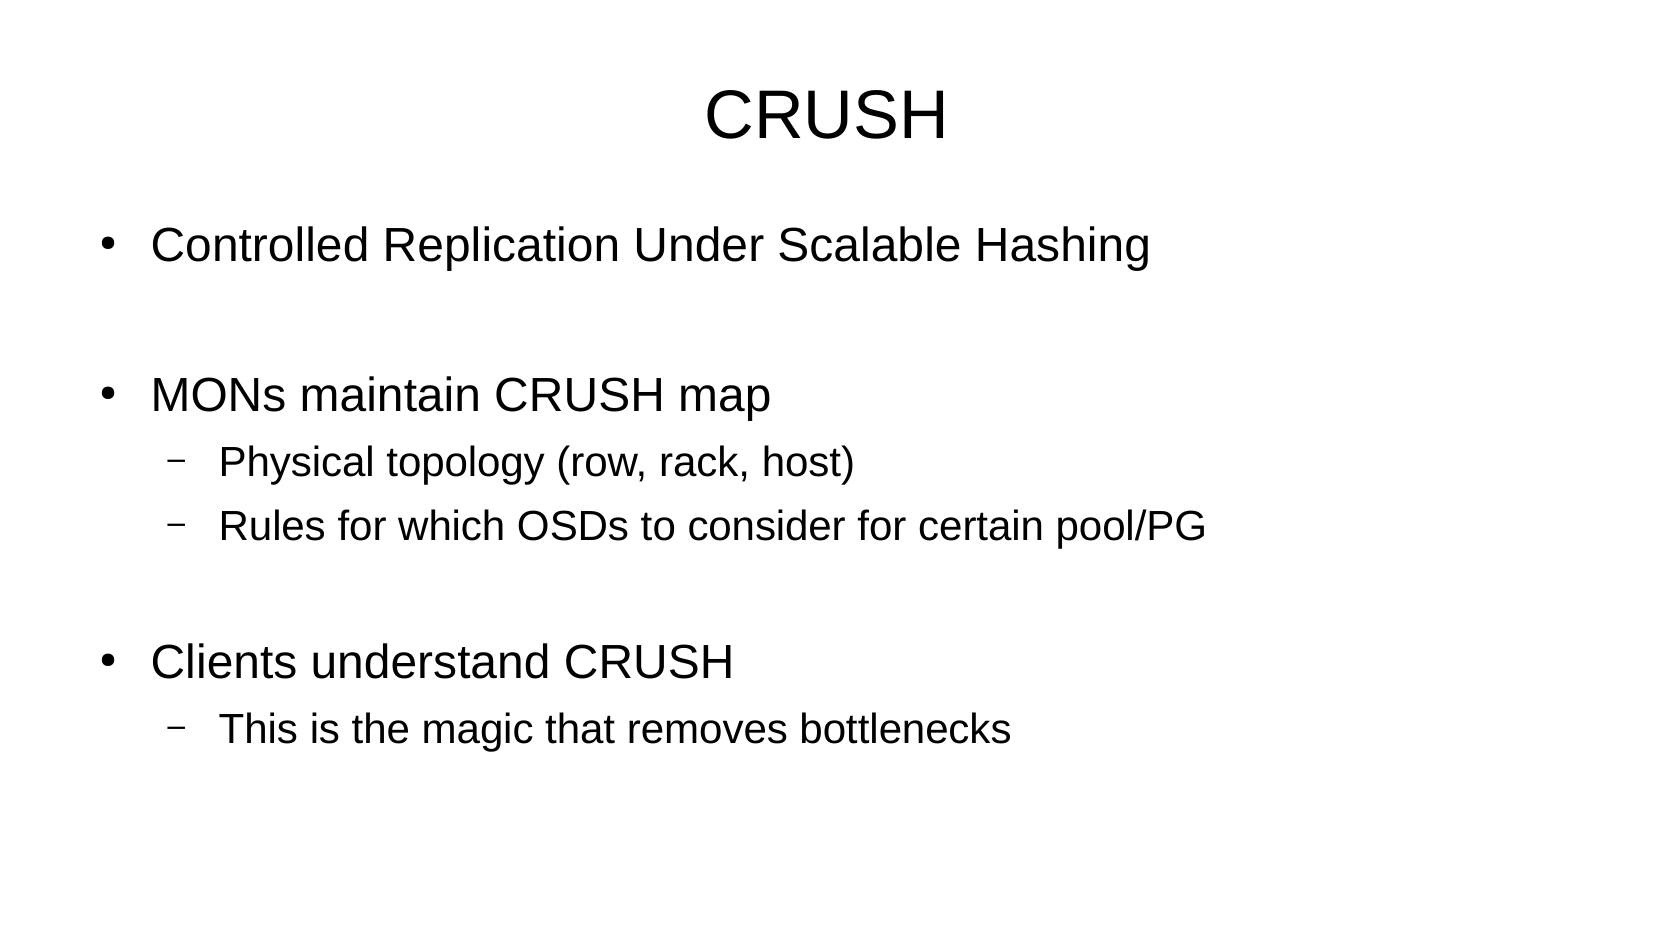

# CRUSH
Controlled Replication Under Scalable Hashing
MONs maintain CRUSH map
Physical topology (row, rack, host)
Rules for which OSDs to consider for certain pool/PG
Clients understand CRUSH
This is the magic that removes bottlenecks